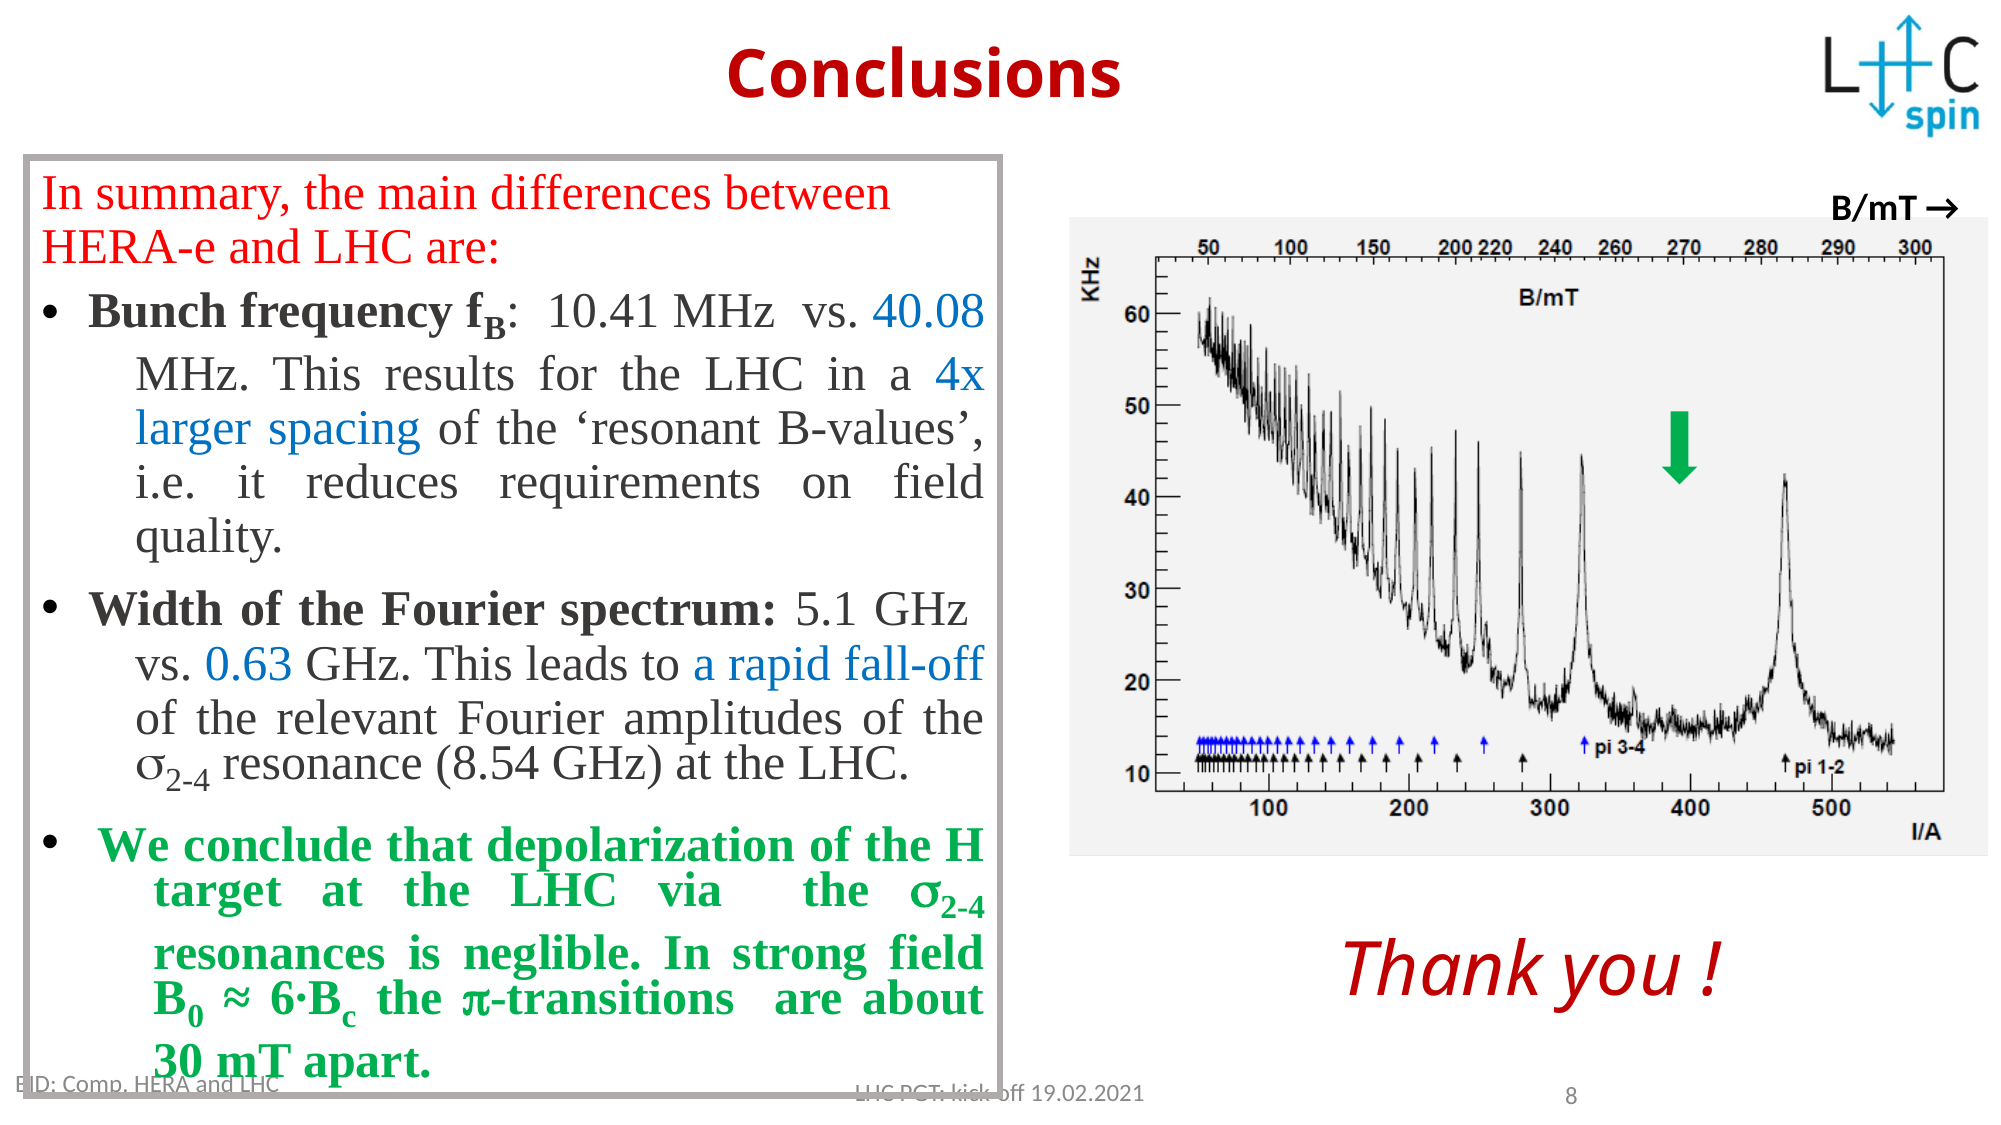

Conclusions
In summary, the main differences between HERA-e and LHC are:
Bunch frequency fB: 10.41 MHz vs. 40.08 MHz. This results for the LHC in a 4x larger spacing of the ‘resonant B-values’, i.e. it reduces requirements on field quality.
Width of the Fourier spectrum: 5.1 GHz vs. 0.63 GHz. This leads to a rapid fall-off of the relevant Fourier amplitudes of the s2-4 resonance (8.54 GHz) at the LHC.
We conclude that depolarization of the H target at the LHC via the s2-4 resonances is neglible. In strong field B0 ≈ 6∙Bc the p-transitions are about 30 mT apart.
B/mT →
Thank you !
BID: Comp. HERA and LHC
LHC PGT: kick-off 19.02.2021